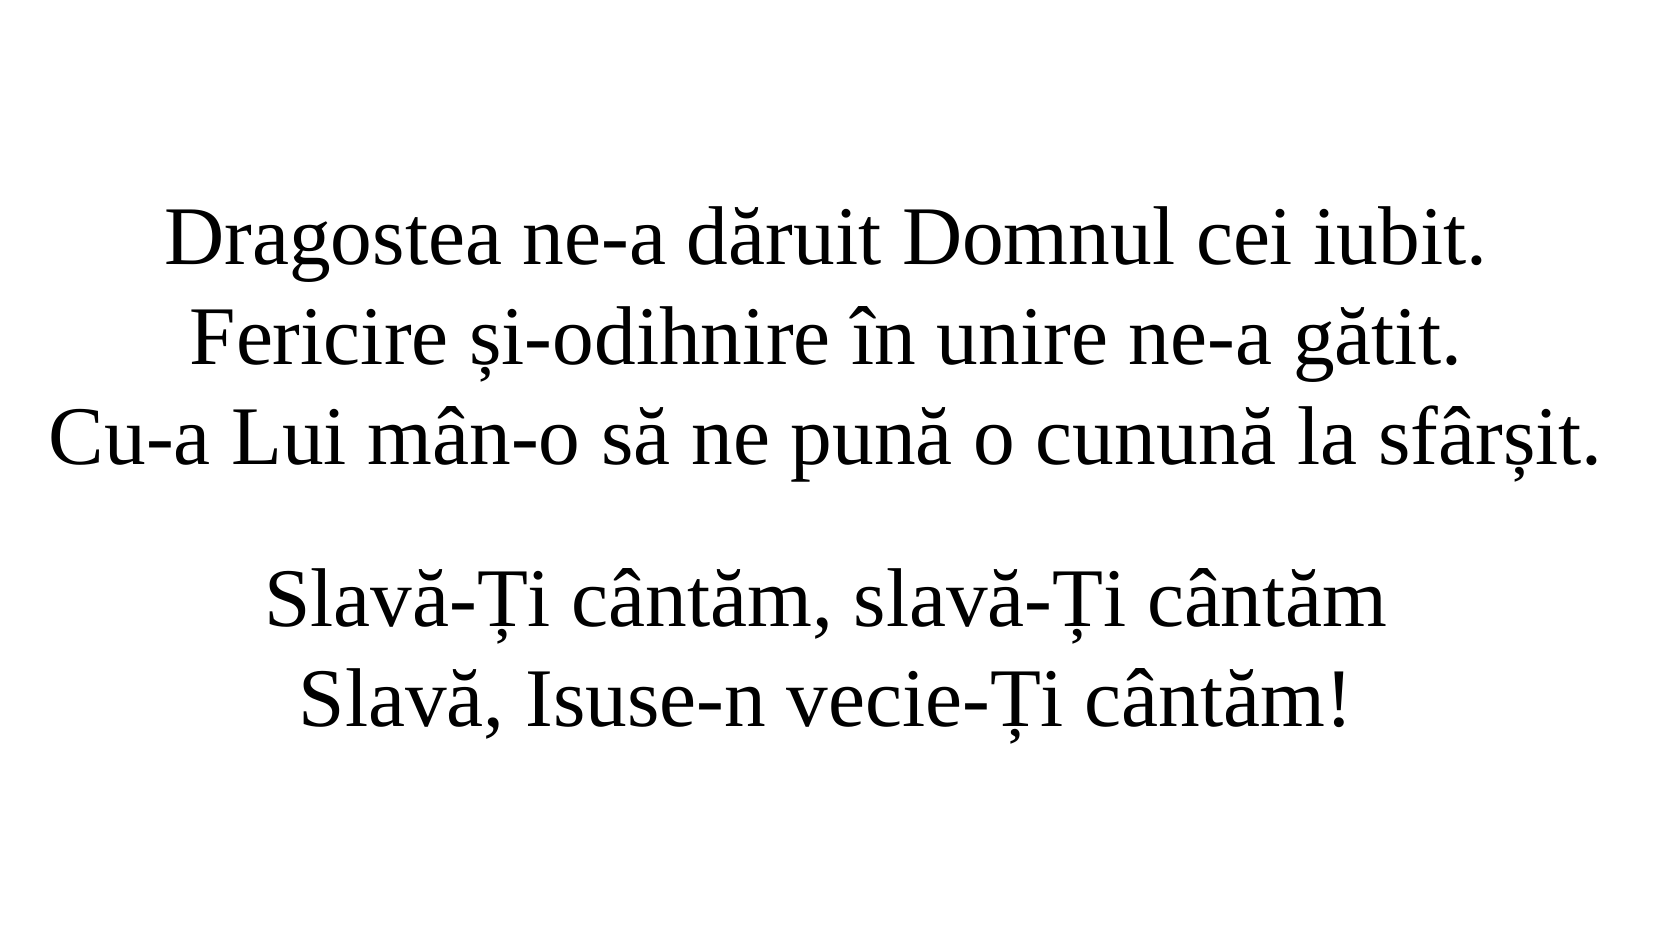

# Dragostea ne-a dăruit Domnul cei iubit.
Fericire și-odihnire în unire ne-a gătit.
Cu-a Lui mân-o să ne pună o cunună la sfârșit.
Slavă-Ți cântăm, slavă-Ți cântăm
Slavă, Isuse-n vecie-Ți cântăm!